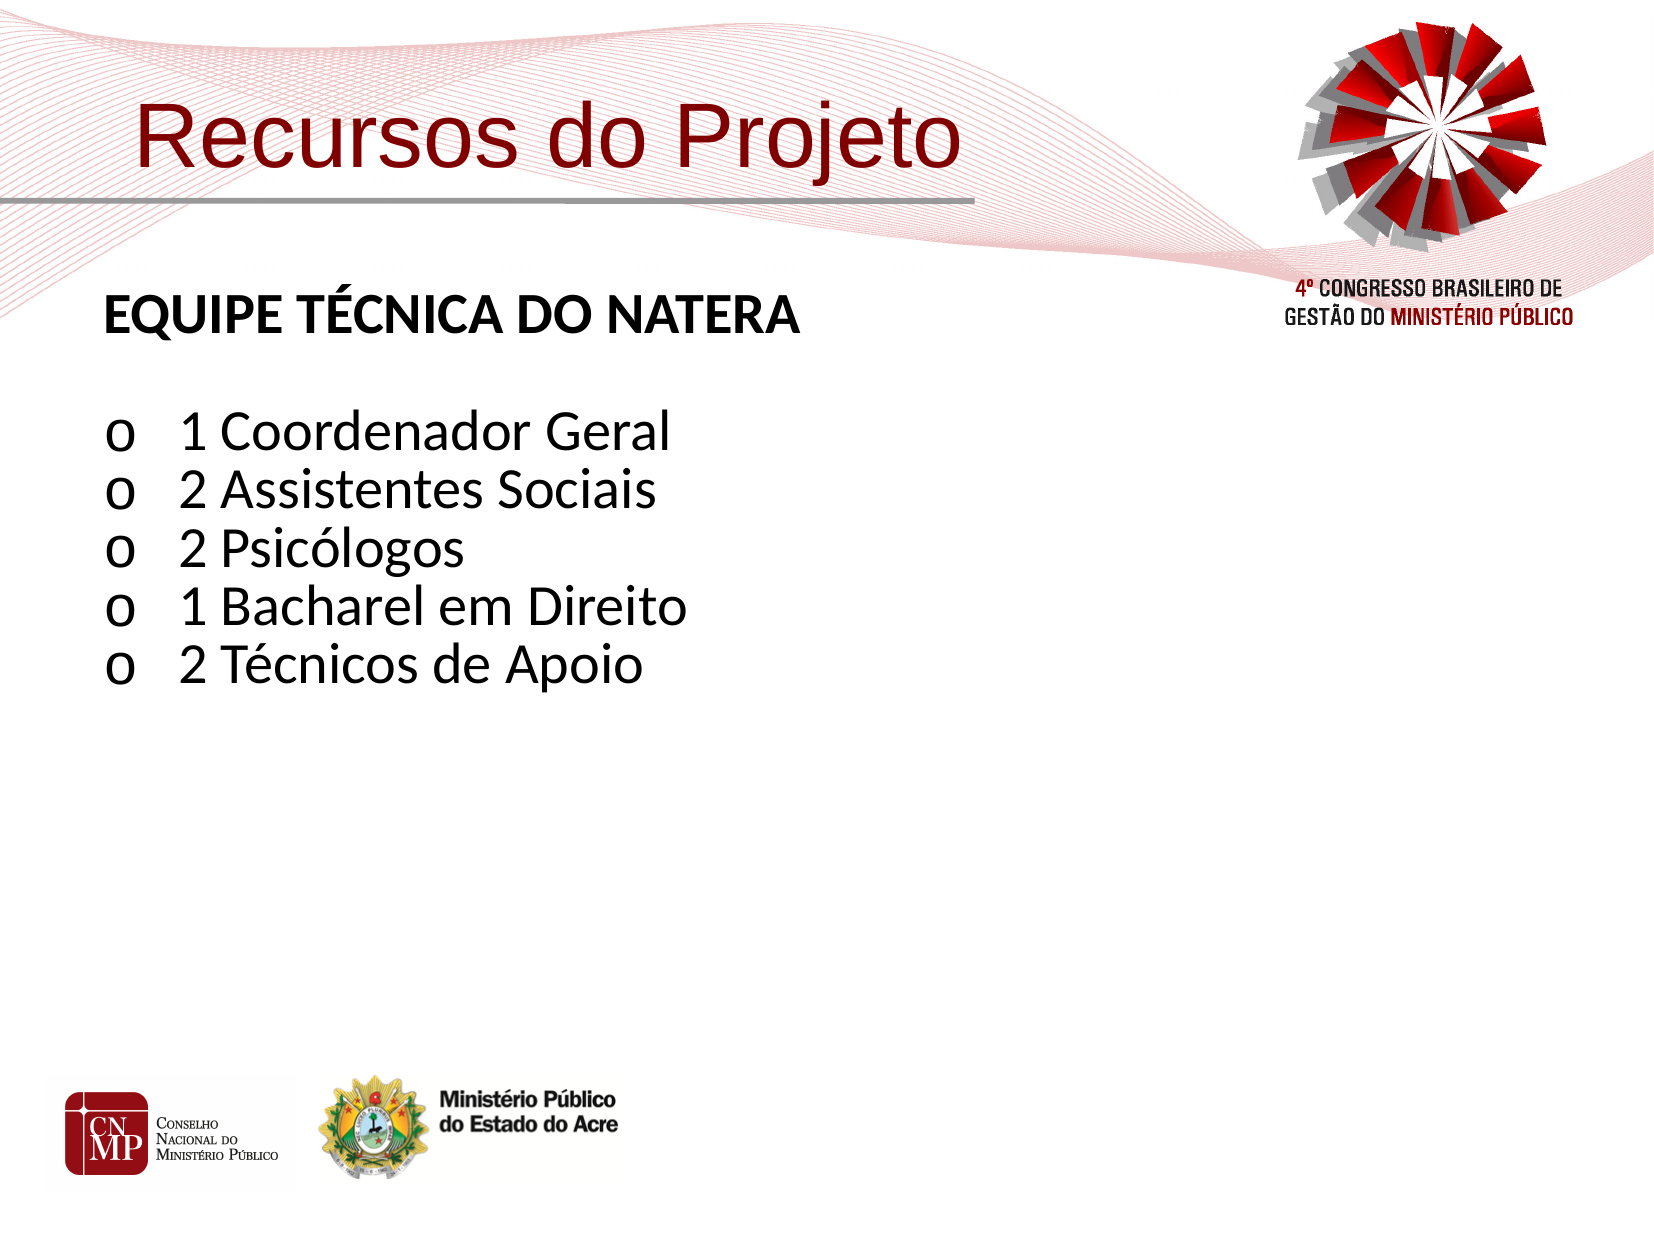

Recursos do Projeto
EQUIPE TÉCNICA DO NATERA
1 Coordenador Geral
2 Assistentes Sociais
2 Psicólogos
1 Bacharel em Direito
2 Técnicos de Apoio